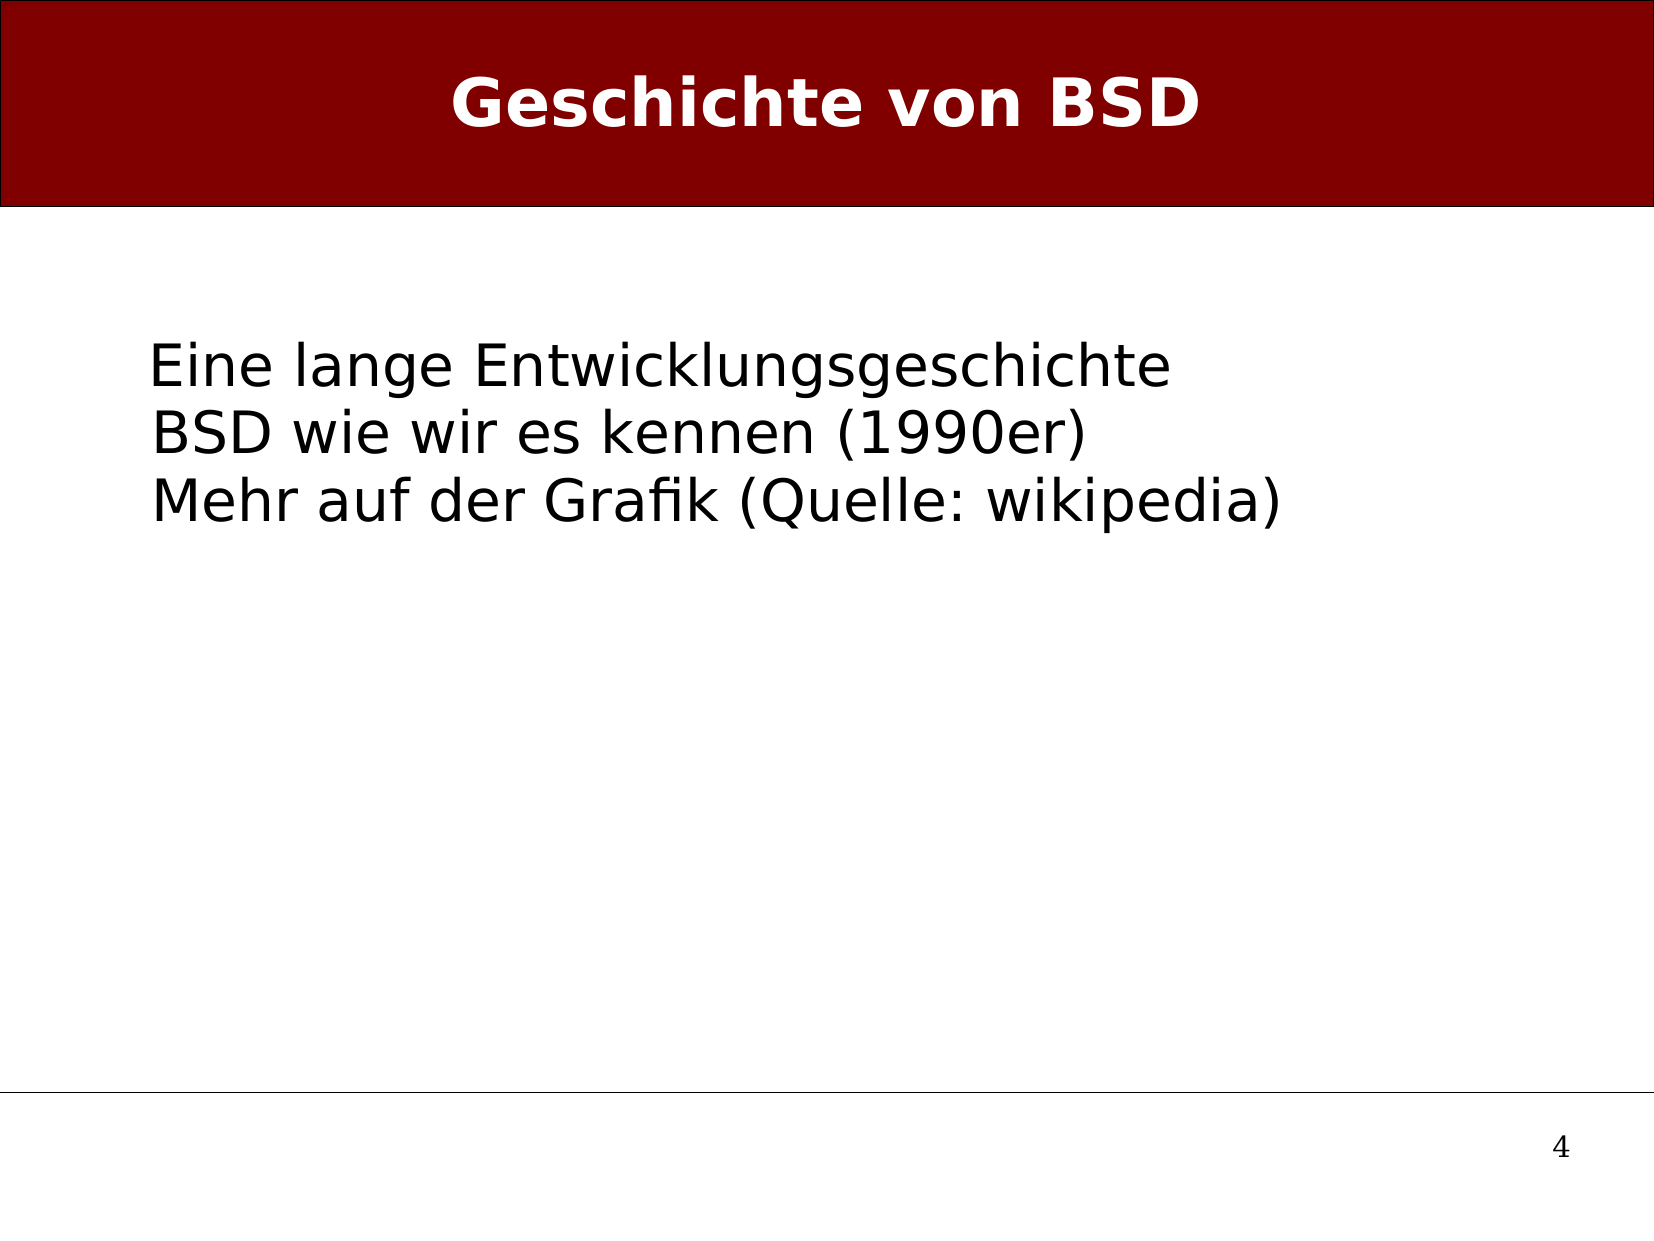

Geschichte von BSD
 Eine lange Entwicklungsgeschichte
 BSD wie wir es kennen (1990er)
 Mehr auf der Grafik (Quelle: wikipedia)
4